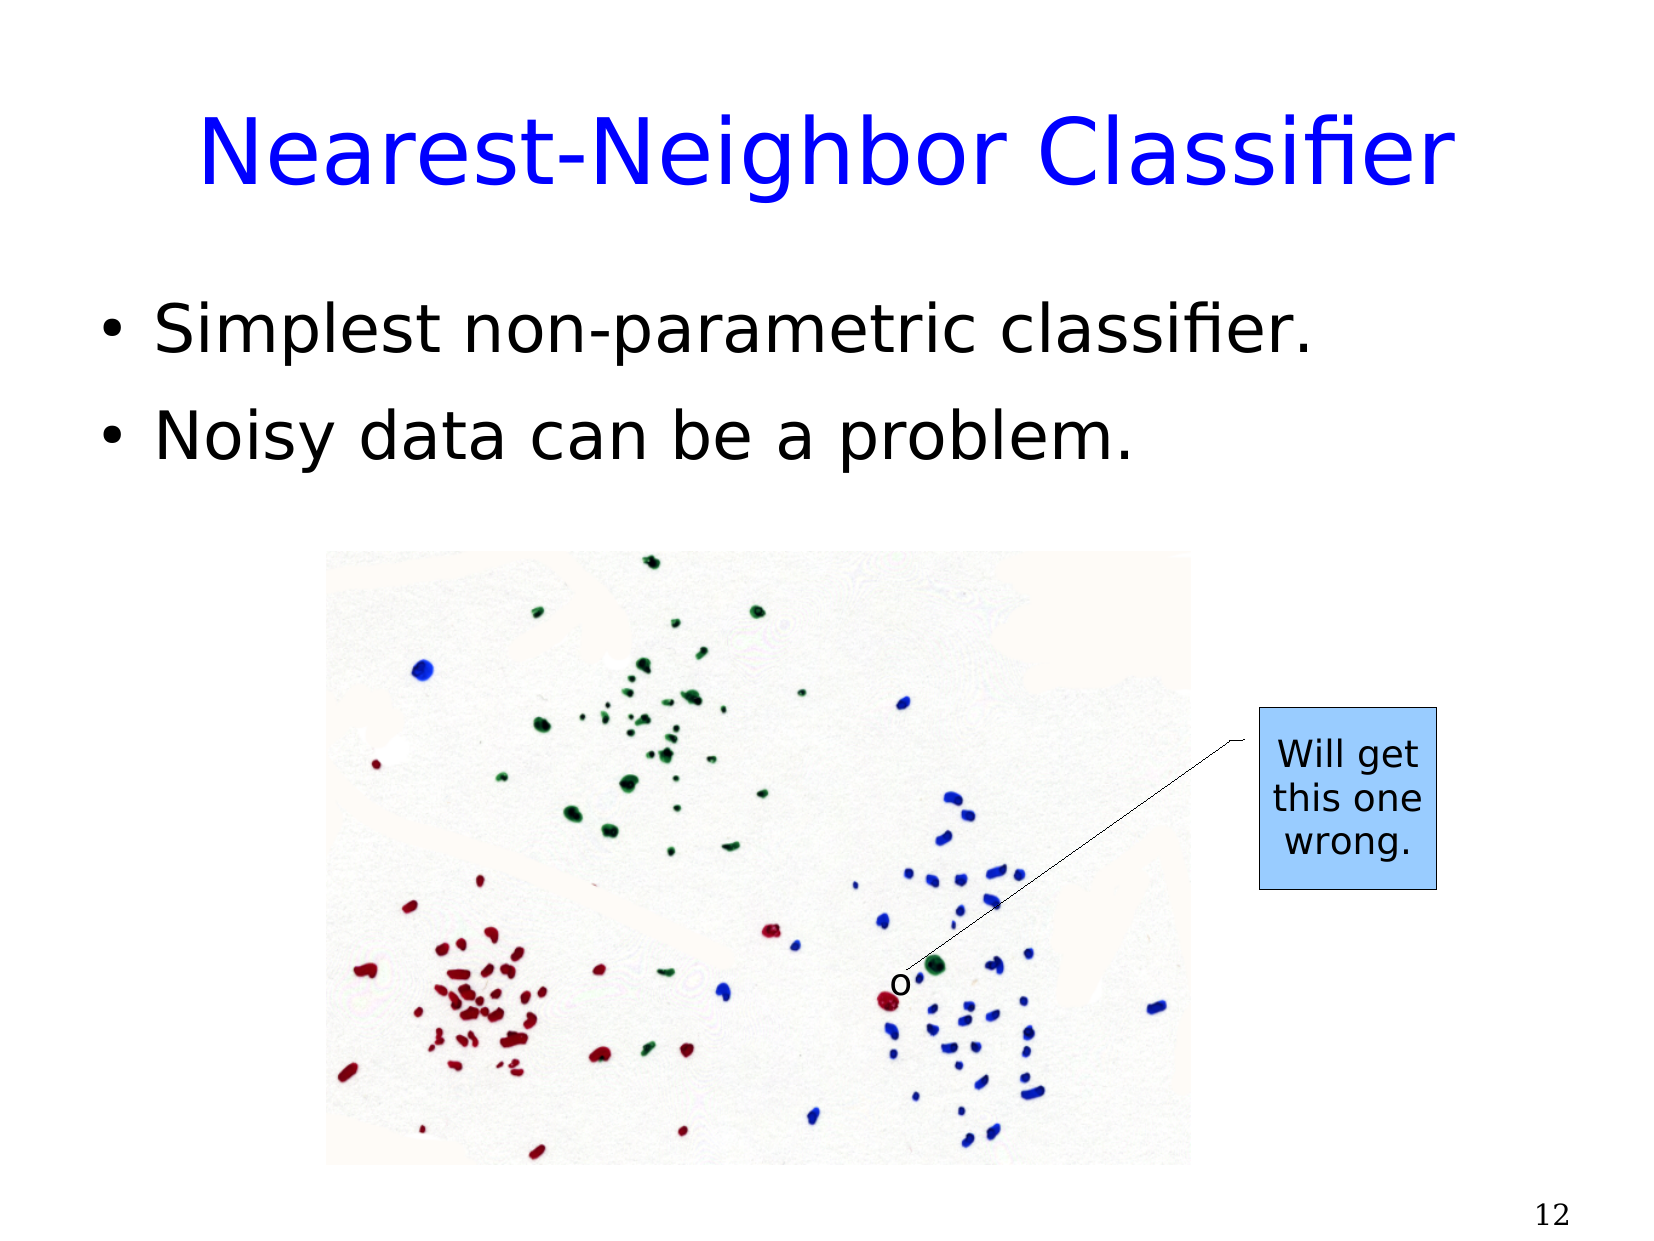

# Nearest-Neighbor Classifier
Simplest non-parametric classifier.
Noisy data can be a problem.
Will get
this one
wrong.
o
12